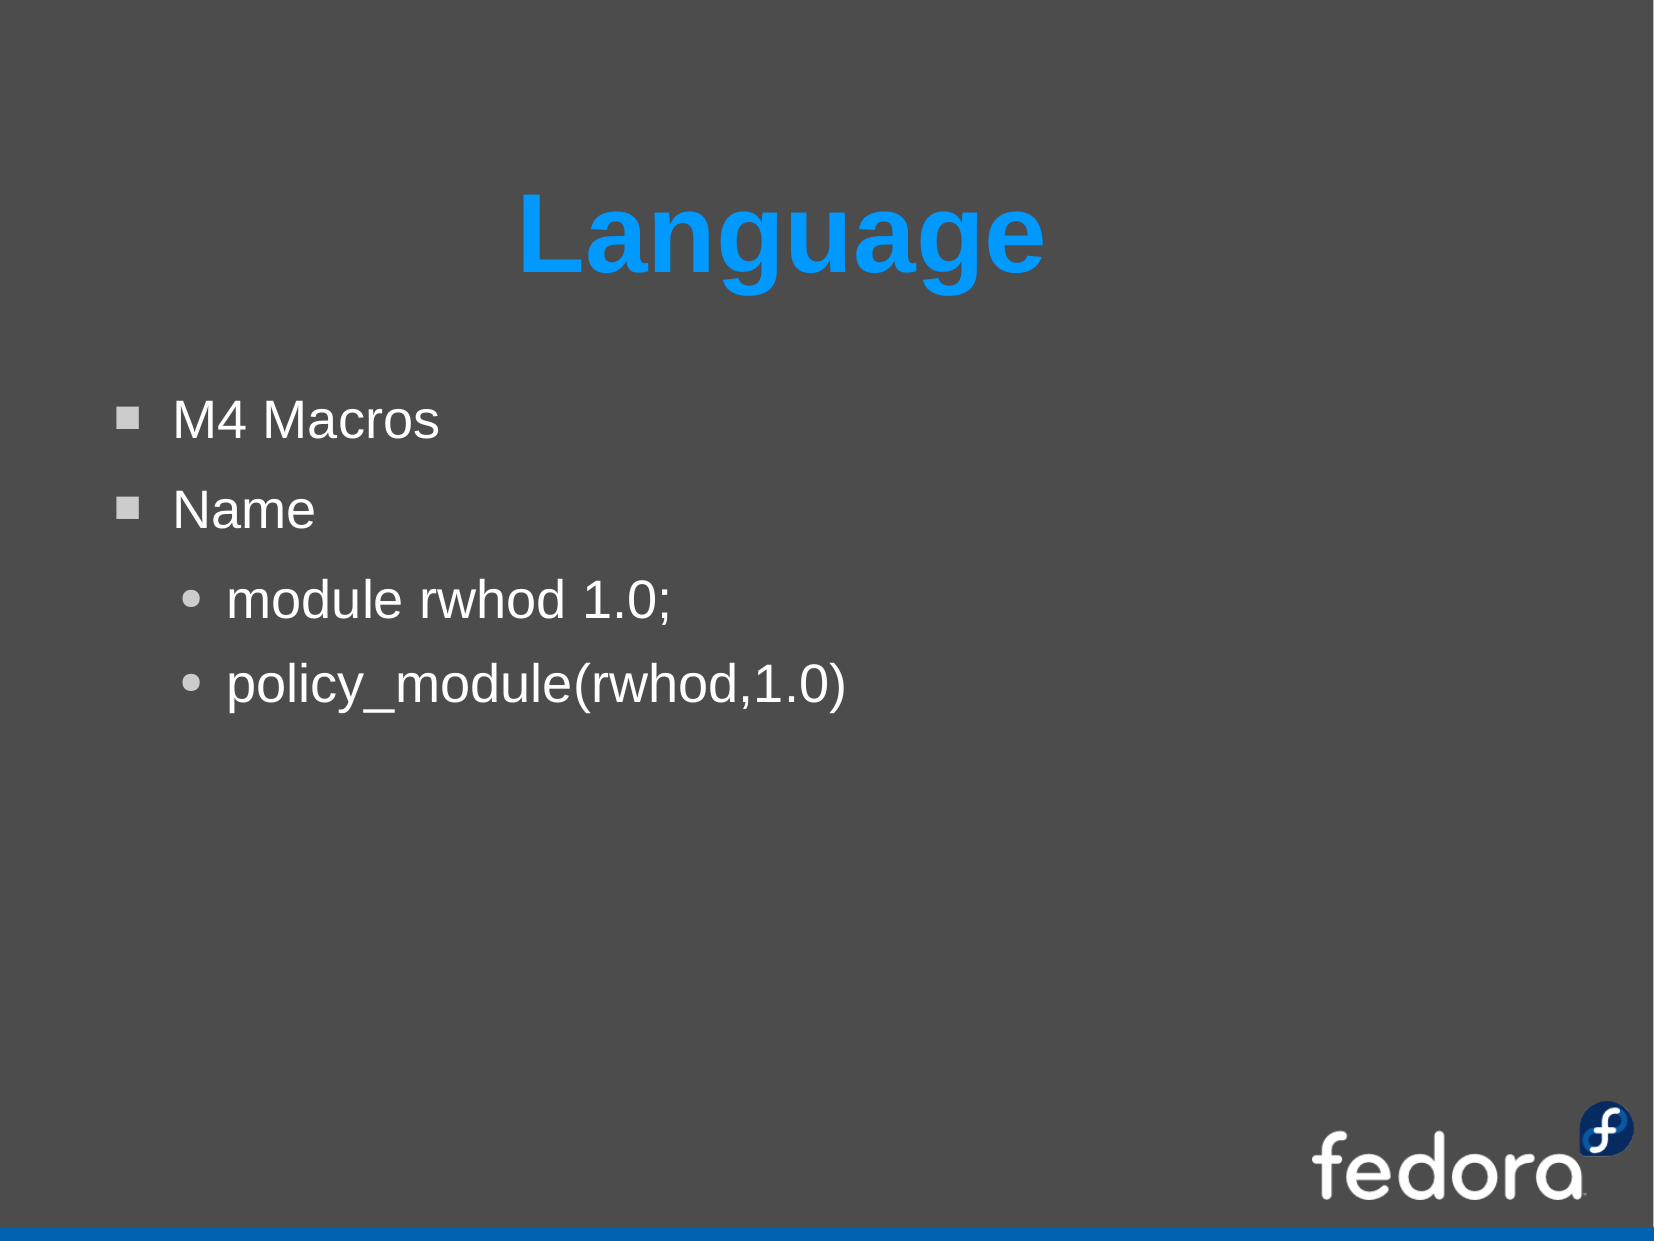

# Language
M4 Macros
Name
module rwhod 1.0;
policy_module(rwhod,1.0)